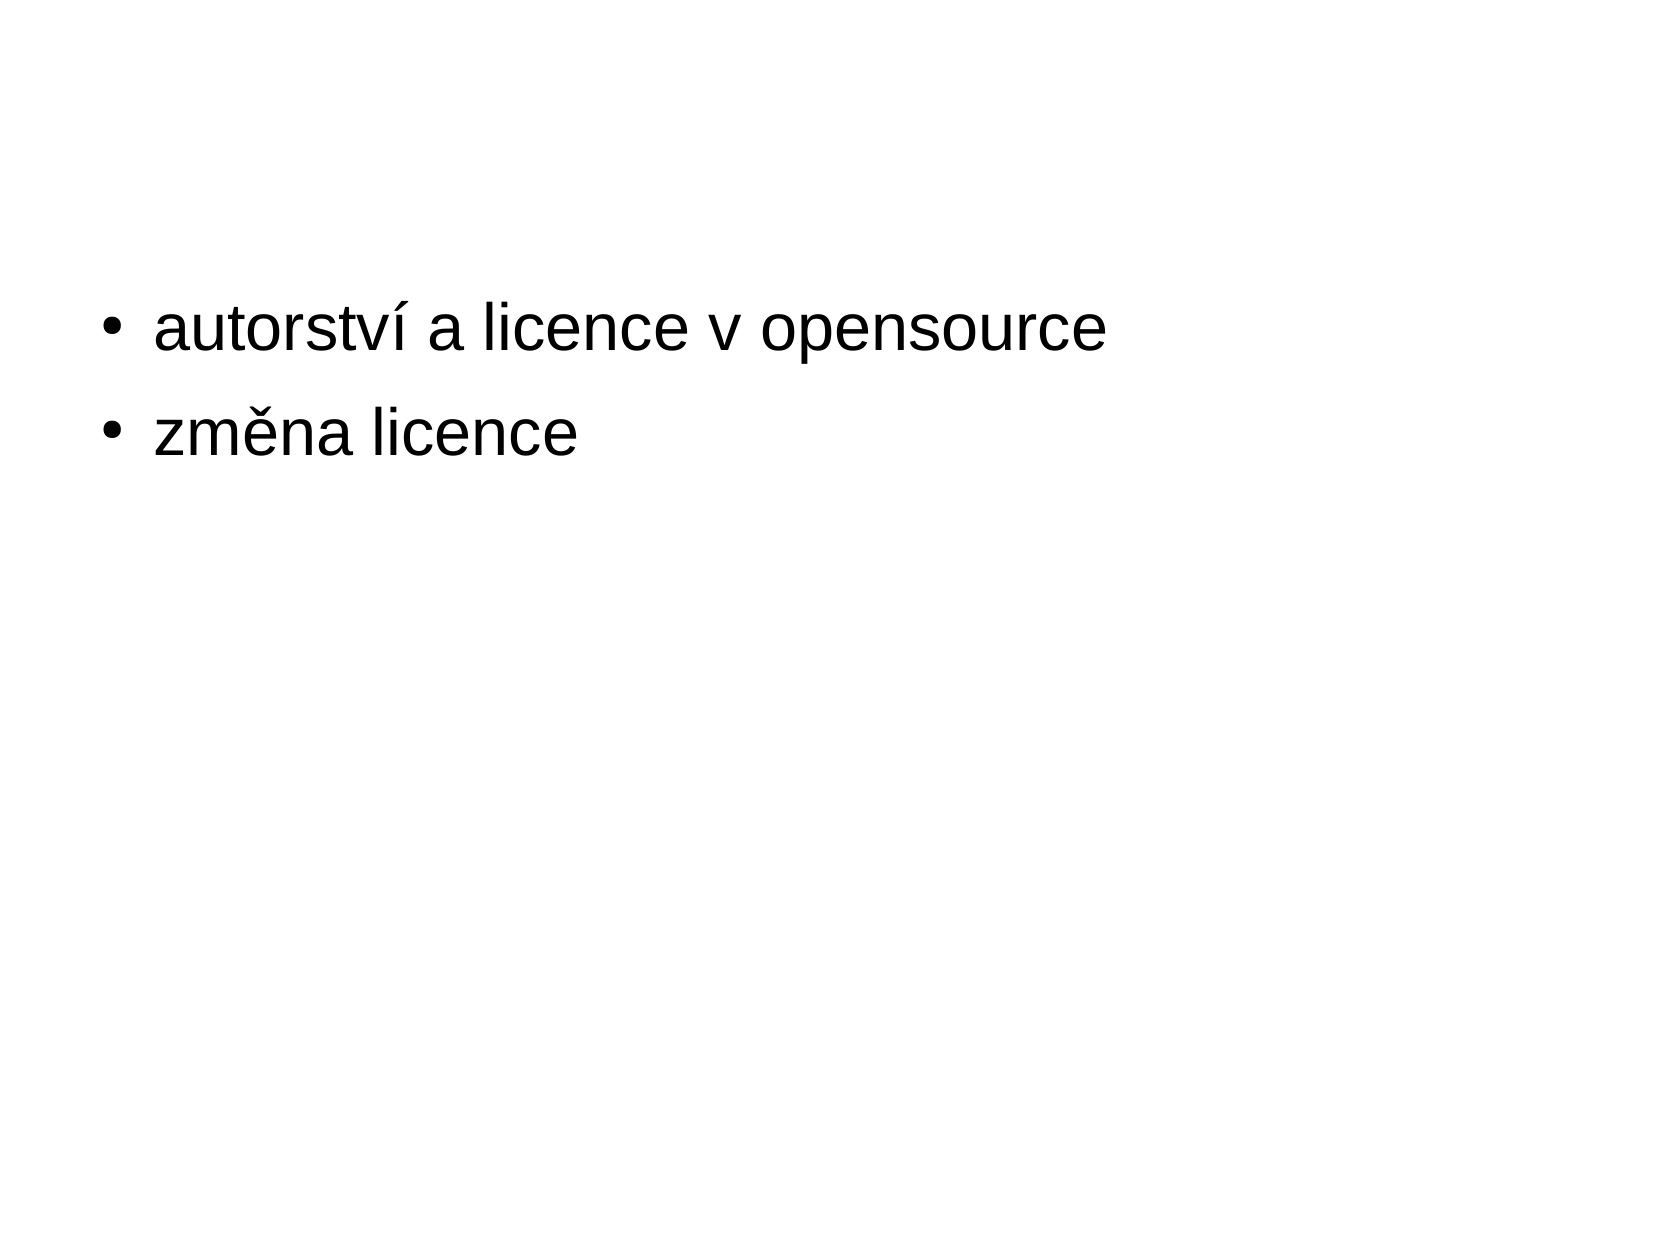

#
autorství a licence v opensource
změna licence